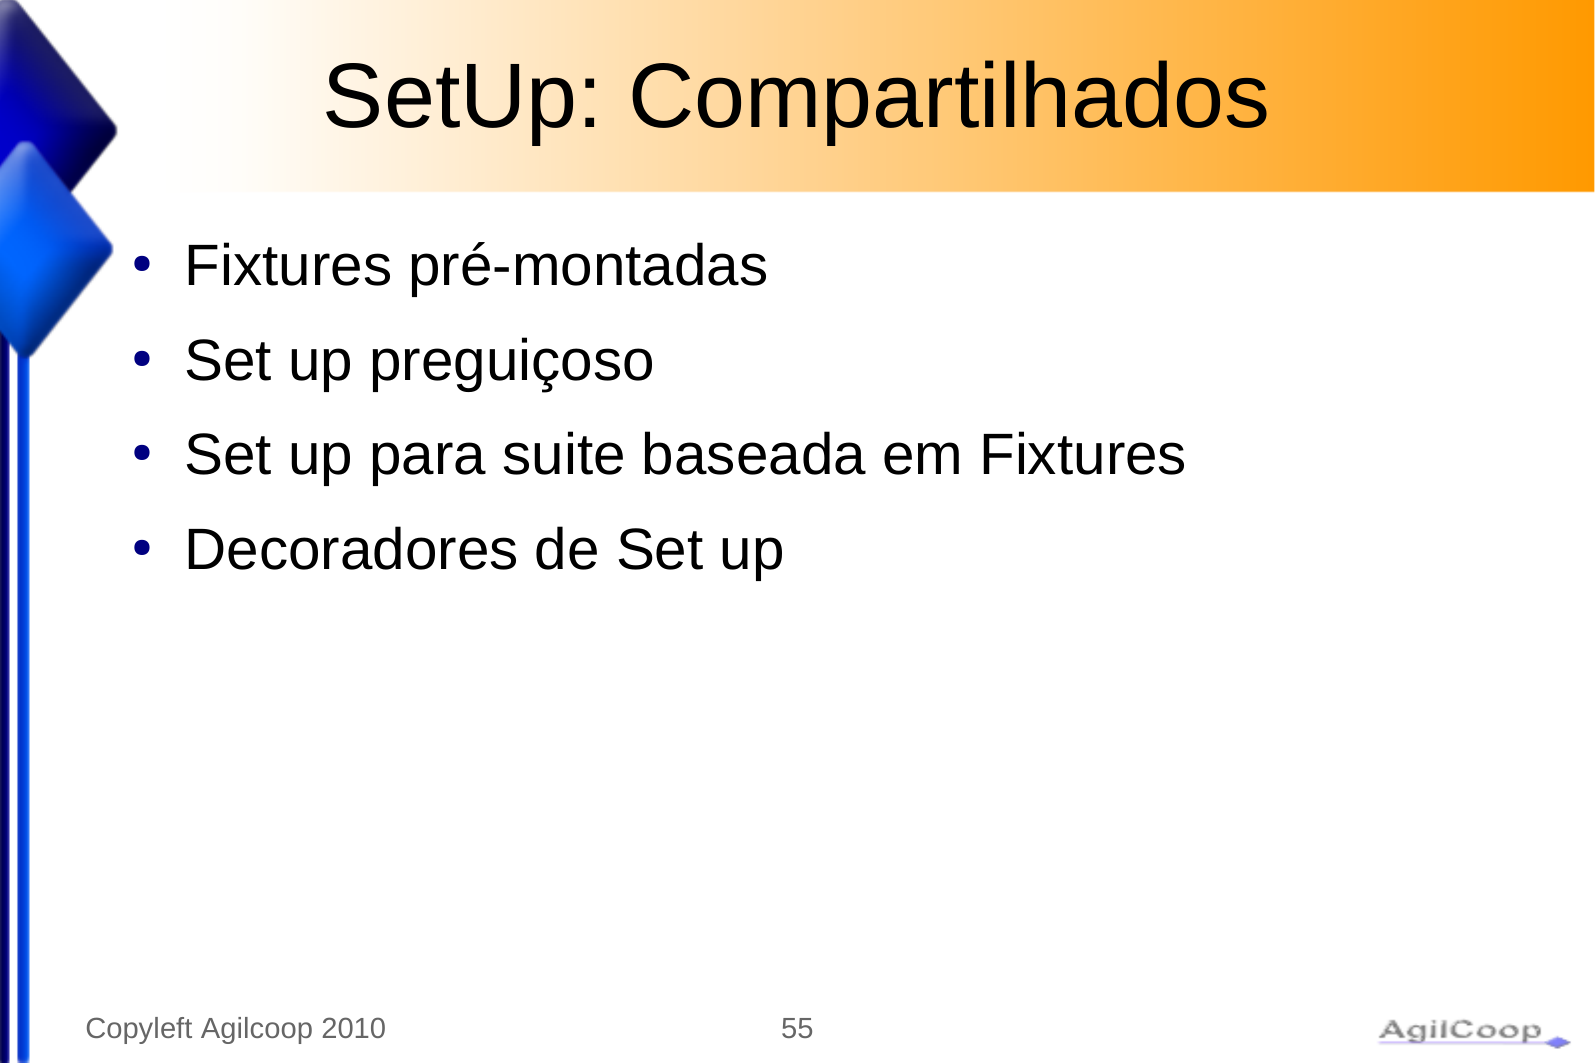

# SetUp: Compartilhados
Fixtures pré-montadas
Set up preguiçoso
Set up para suite baseada em Fixtures
Decoradores de Set up
Copyleft Agilcoop 2010
55